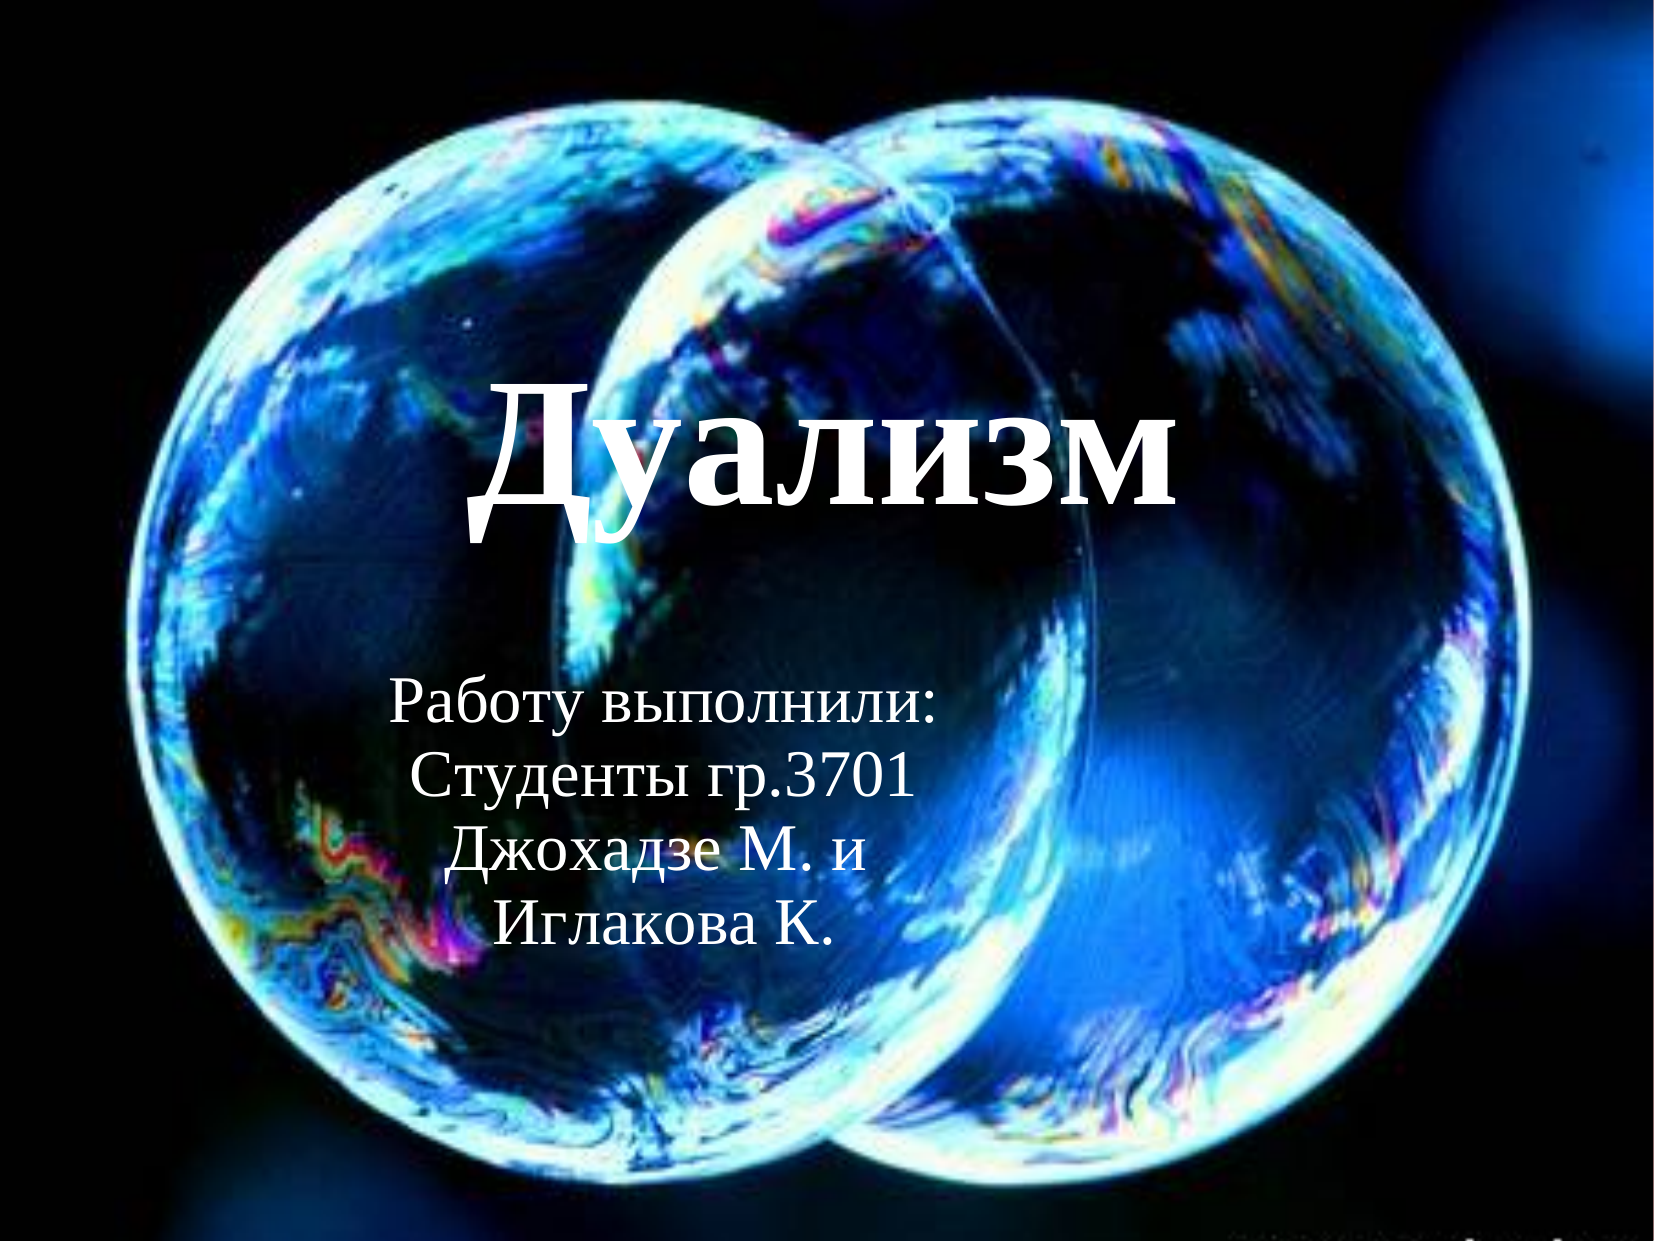

# Дуализм
Работу выполнили:
Студенты гр.3701
Джохадзе М. и
Иглакова К.